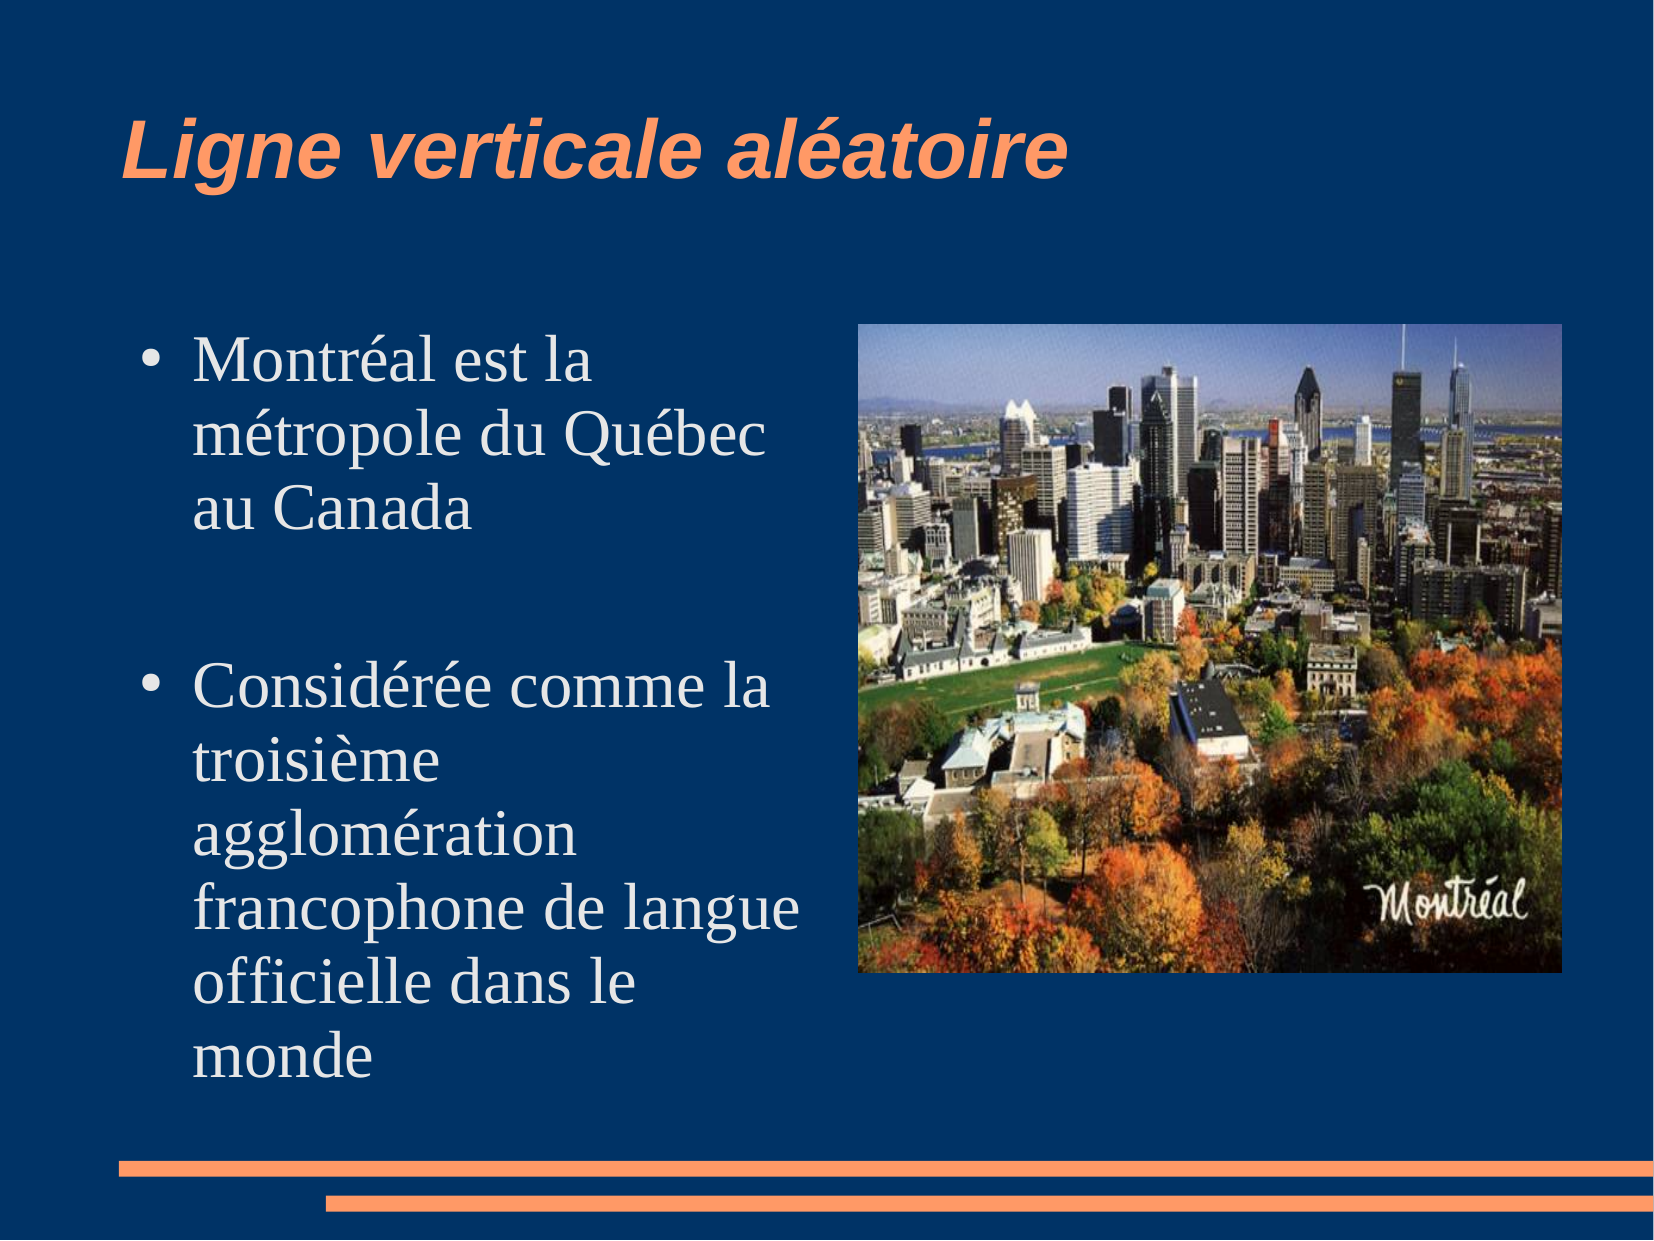

# Ligne verticale aléatoire
Montréal est la métropole du Québec au Canada
Considérée comme la troisième agglomération francophone de langue officielle dans le monde